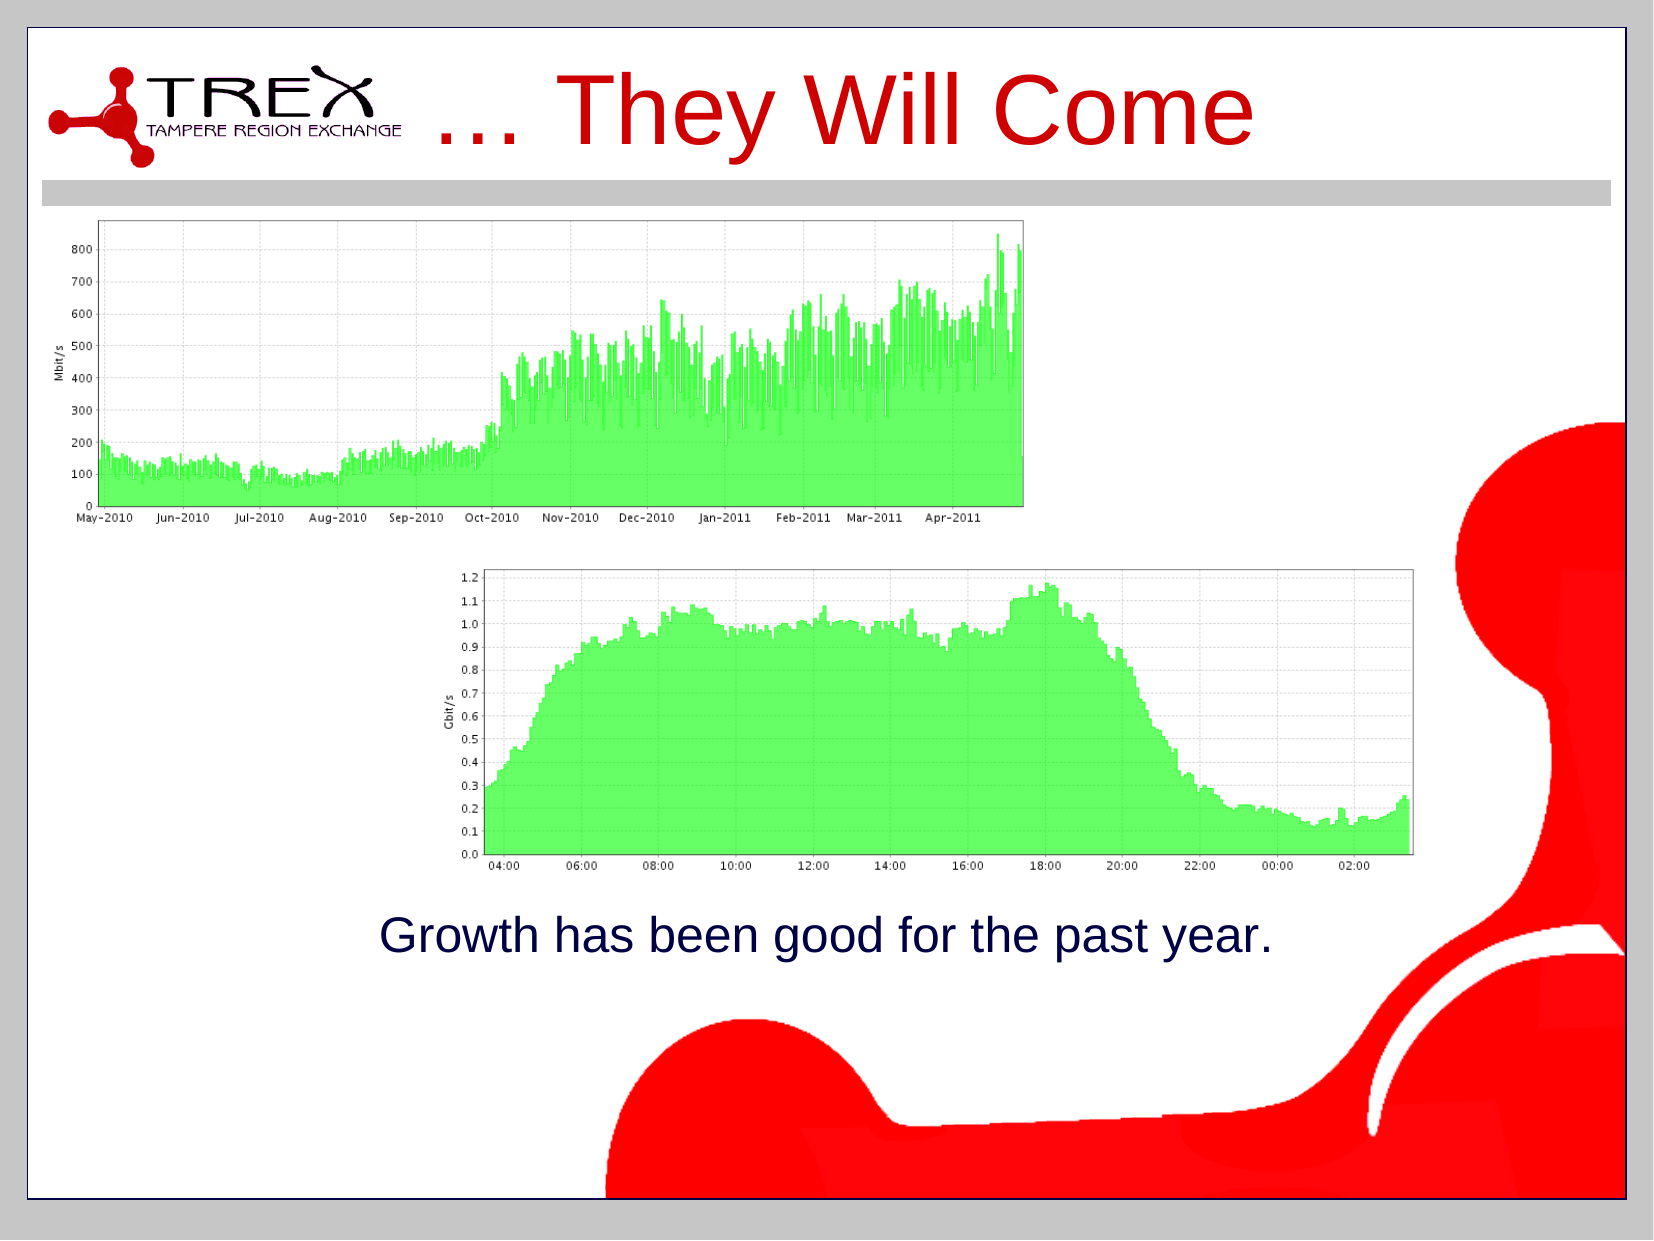

# … They Will Come
Growth has been good for the past year.